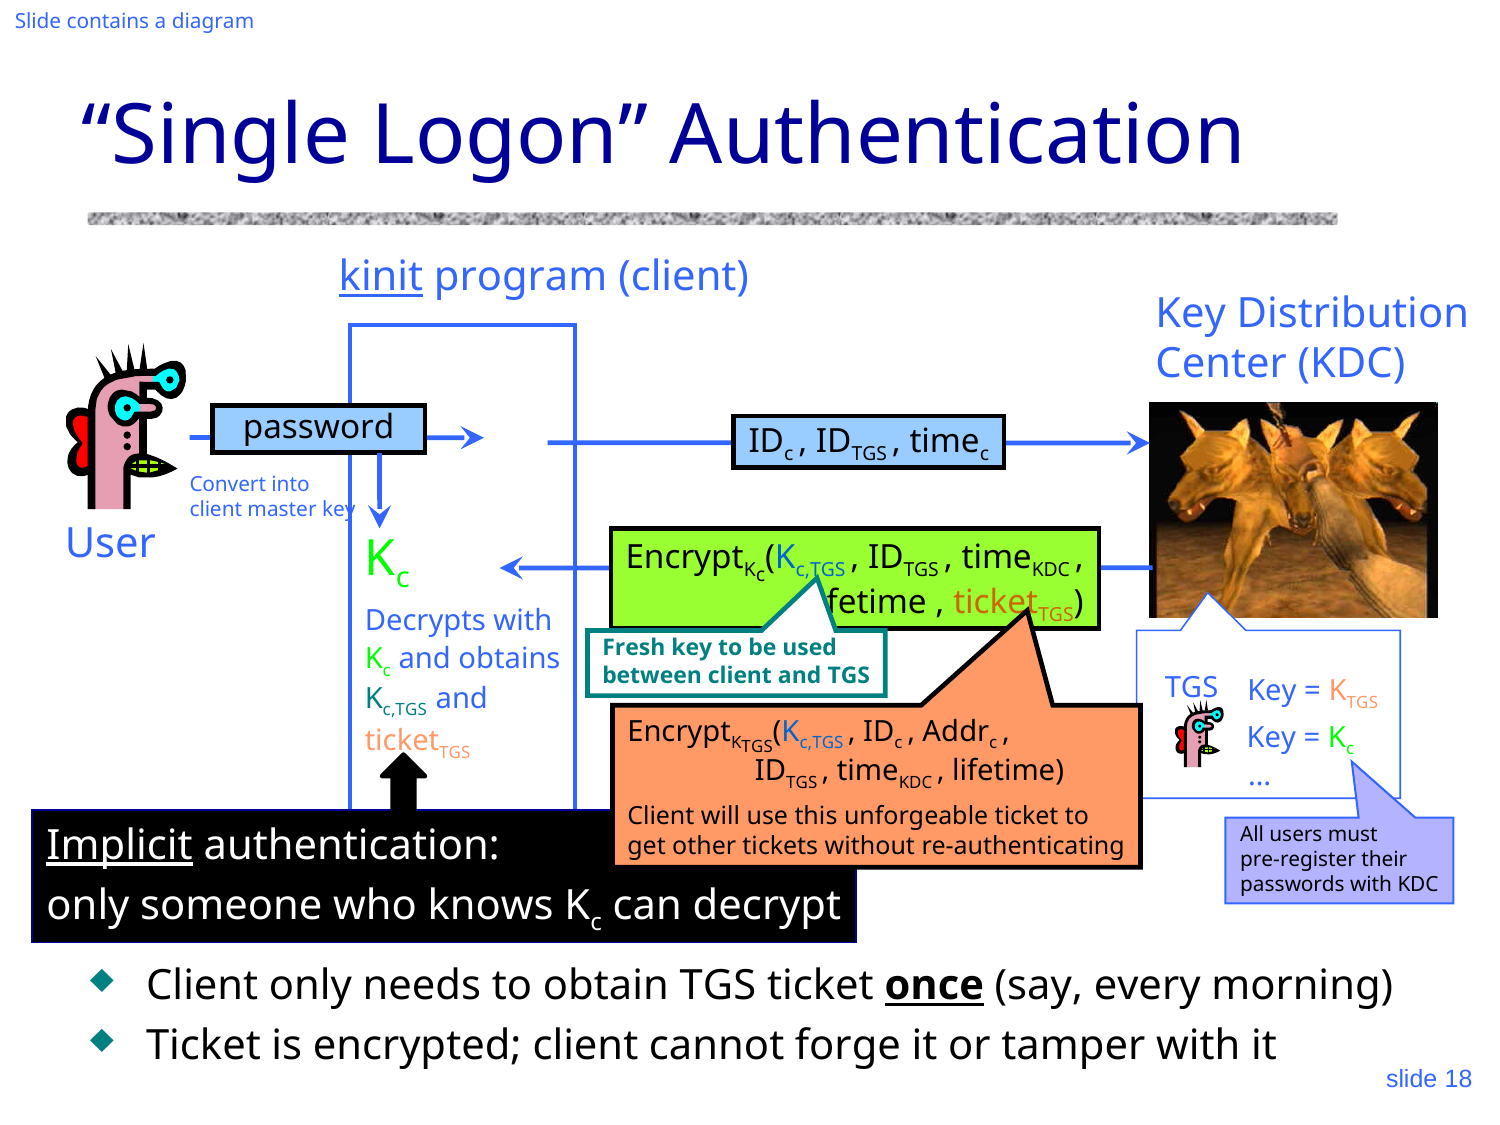

Slide contains a diagram
“Single Logon” Authentication
kinit program (client)
Key Distribution
Center (KDC)
password
IDc , IDTGS , timec
Convert into
client master key
User
Kc
EncryptKc(Kc,TGS , IDTGS , timeKDC ,
 lifetime , ticketTGS)
Decrypts with
Kc and obtains
Kc,TGS and
ticketTGS
Fresh key to be used
between client and TGS
TGS
Key = KTGS
EncryptKTGS(Kc,TGS , IDc , Addrc ,
 IDTGS , timeKDC , lifetime)
Client will use this unforgeable ticket to
get other tickets without re-authenticating
Key = Kc
…
Implicit authentication:
only someone who knows Kc can decrypt
All users must
pre-register their
passwords with KDC
Client only needs to obtain TGS ticket once (say, every morning)
Ticket is encrypted; client cannot forge it or tamper with it
slide